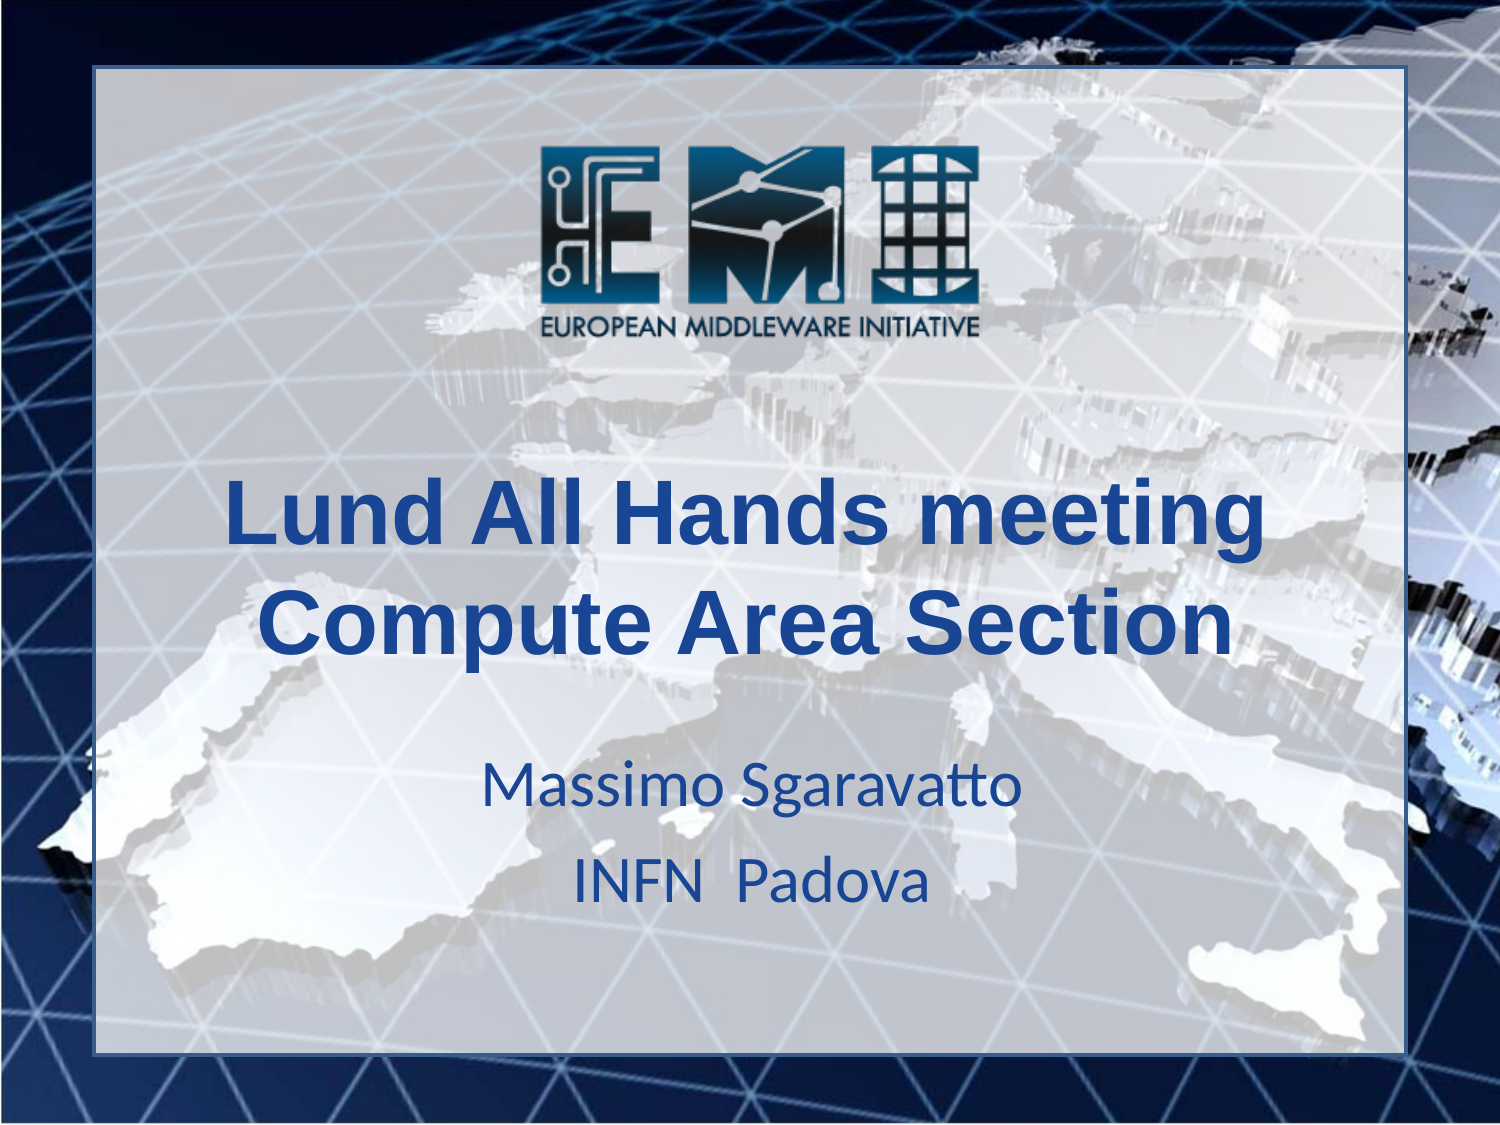

# Lund All Hands meeting Compute Area Section
Massimo Sgaravatto
INFN Padova